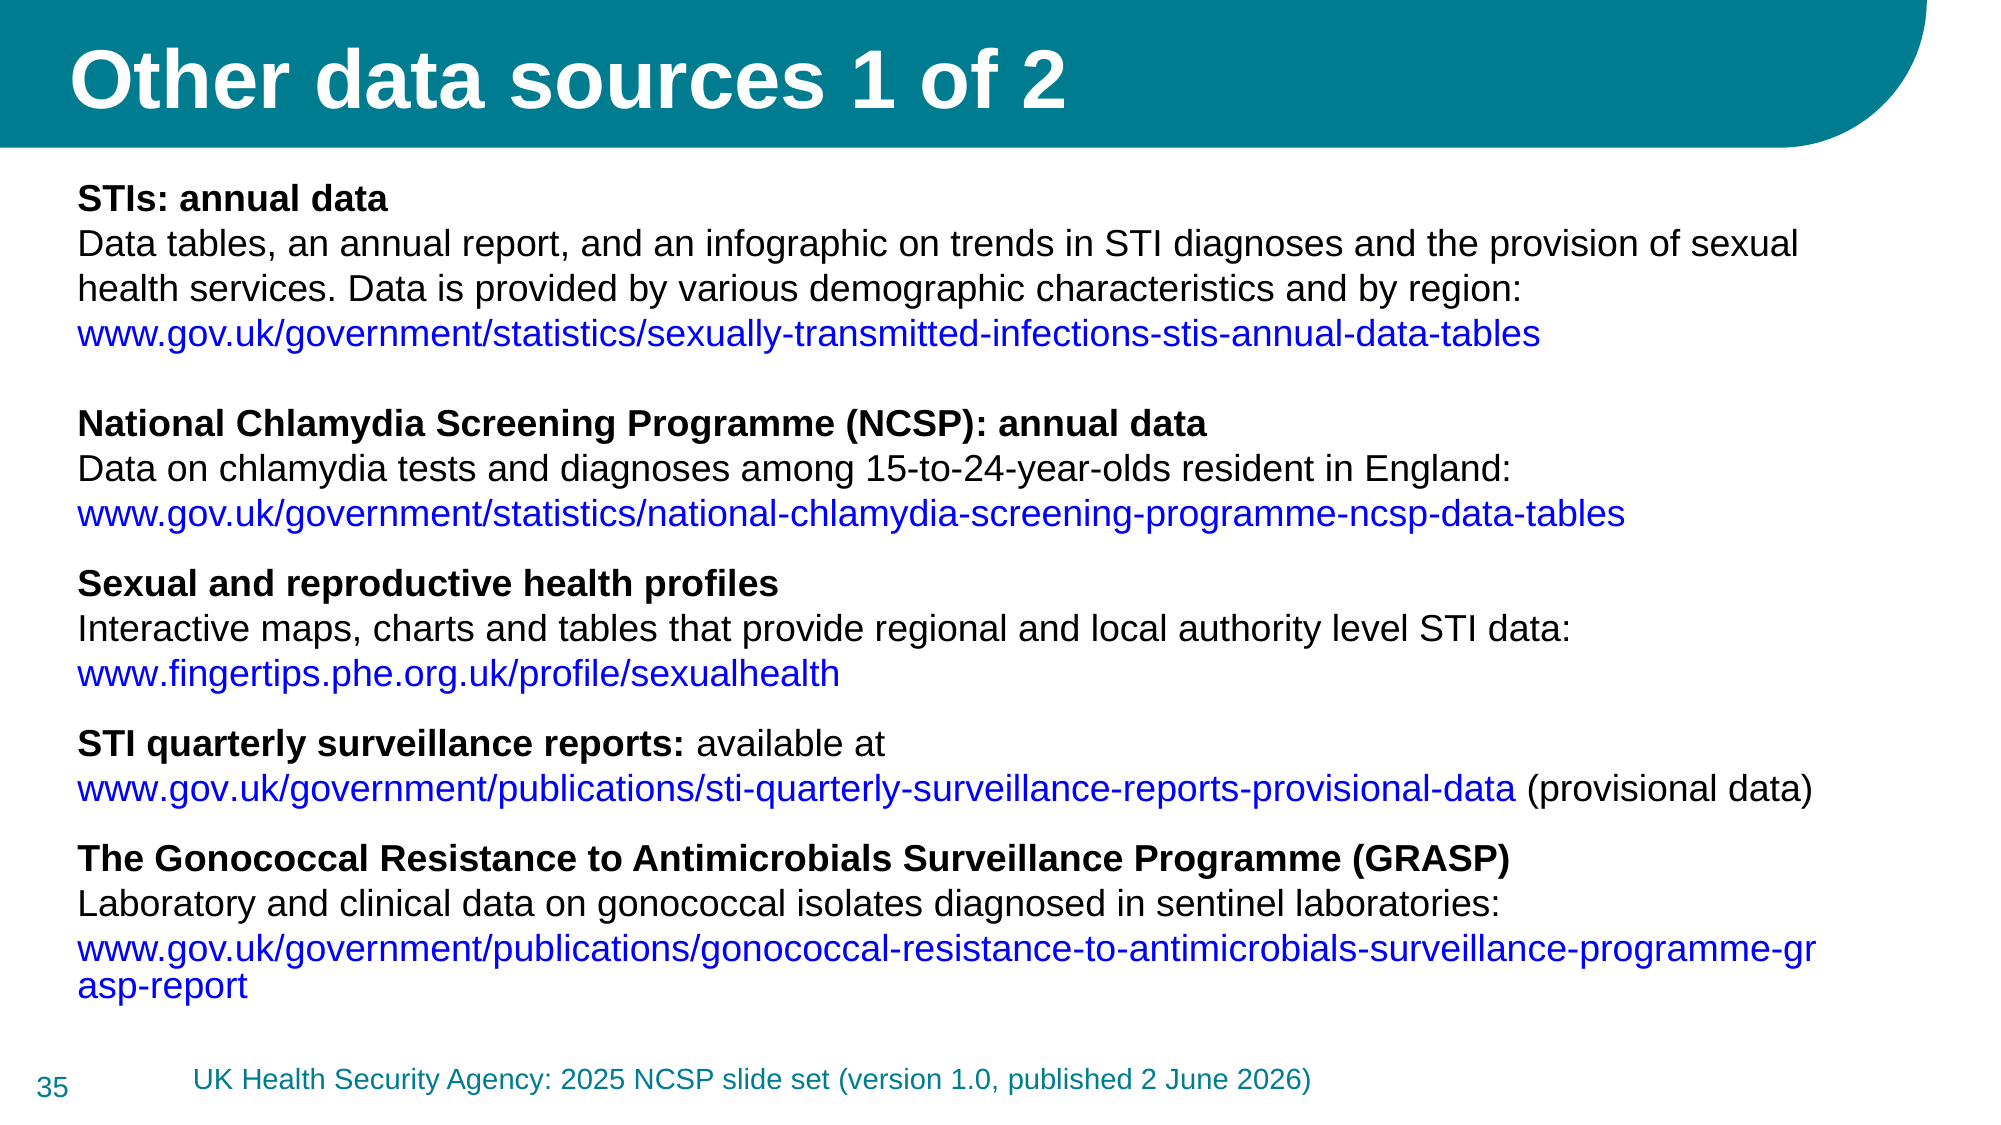

# Other data sources 1 of 2
STIs: annual data
Data tables, an annual report, and an infographic on trends in STI diagnoses and the provision of sexual health services. Data is provided by various demographic characteristics and by region:
www.gov.uk/government/statistics/sexually-transmitted-infections-stis-annual-data-tables
National Chlamydia Screening Programme (NCSP): annual data
Data on chlamydia tests and diagnoses among 15-to-24-year-olds resident in England:
www.gov.uk/government/statistics/national-chlamydia-screening-programme-ncsp-data-tables
Sexual and reproductive health profiles
Interactive maps, charts and tables that provide regional and local authority level STI data:
www.fingertips.phe.org.uk/profile/sexualhealth
STI quarterly surveillance reports: available at www.gov.uk/government/publications/sti-quarterly-surveillance-reports-provisional-data (provisional data)
The Gonococcal Resistance to Antimicrobials Surveillance Programme (GRASP)
Laboratory and clinical data on gonococcal isolates diagnosed in sentinel laboratories:
www.gov.uk/government/publications/gonococcal-resistance-to-antimicrobials-surveillance-programme-grasp-report